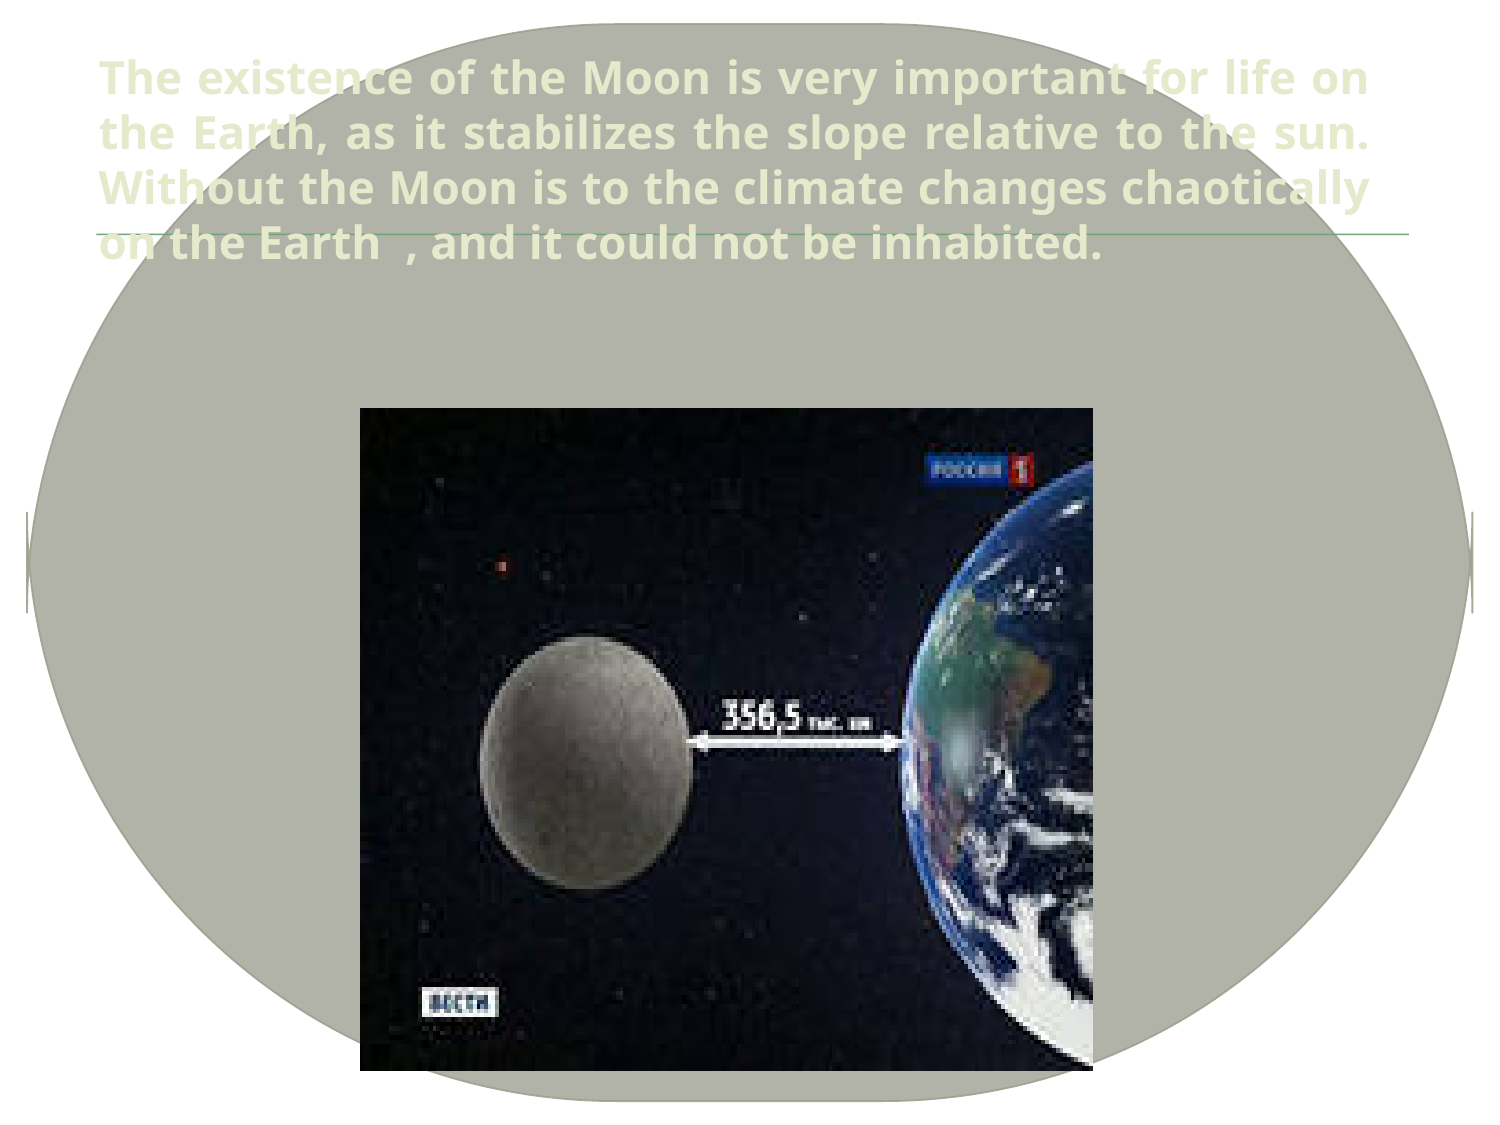

# The existence of the Moon is very important for life on the Earth, as it stabilizes the slope relative to the sun. Without the Moon is to the climate changes chaotically on the Earth , and it could not be inhabited.